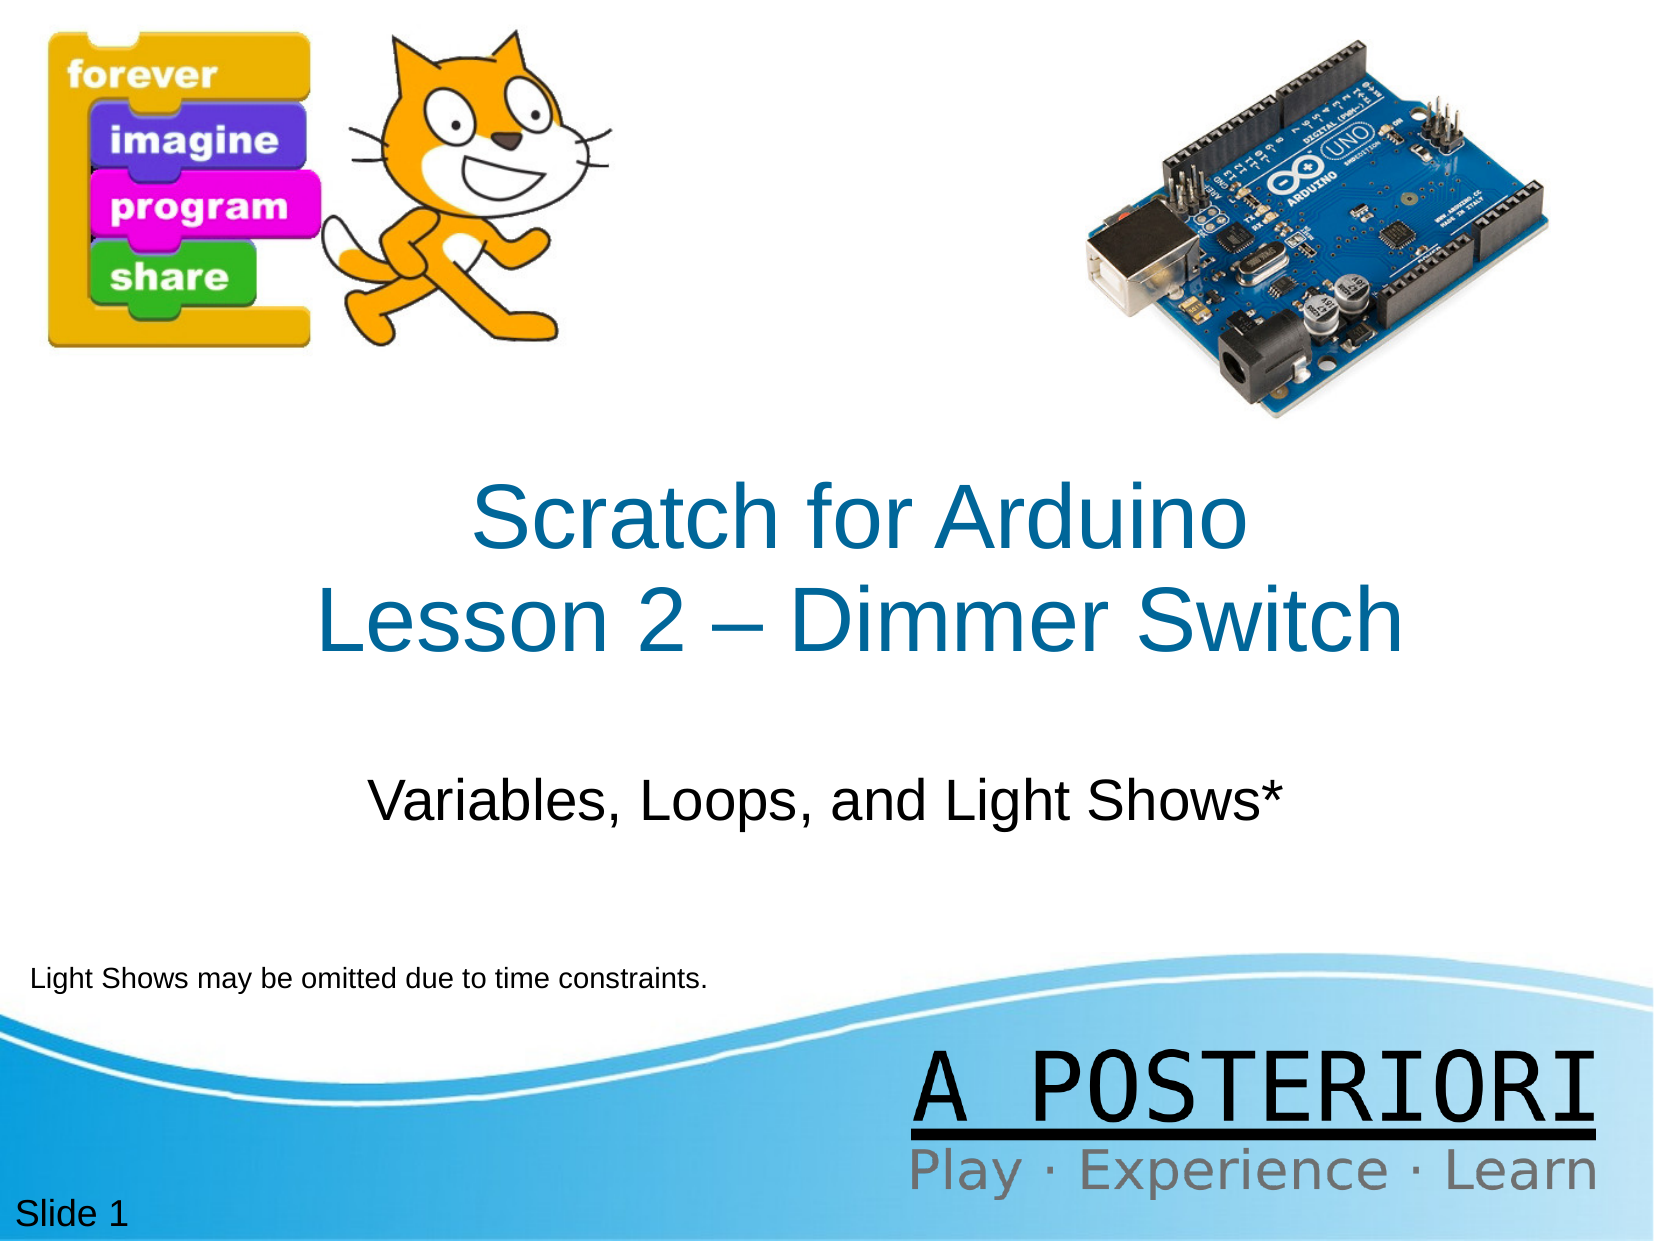

# Scratch for Arduino Lesson 2 – Dimmer Switch
Variables, Loops, and Light Shows*
Light Shows may be omitted due to time constraints.